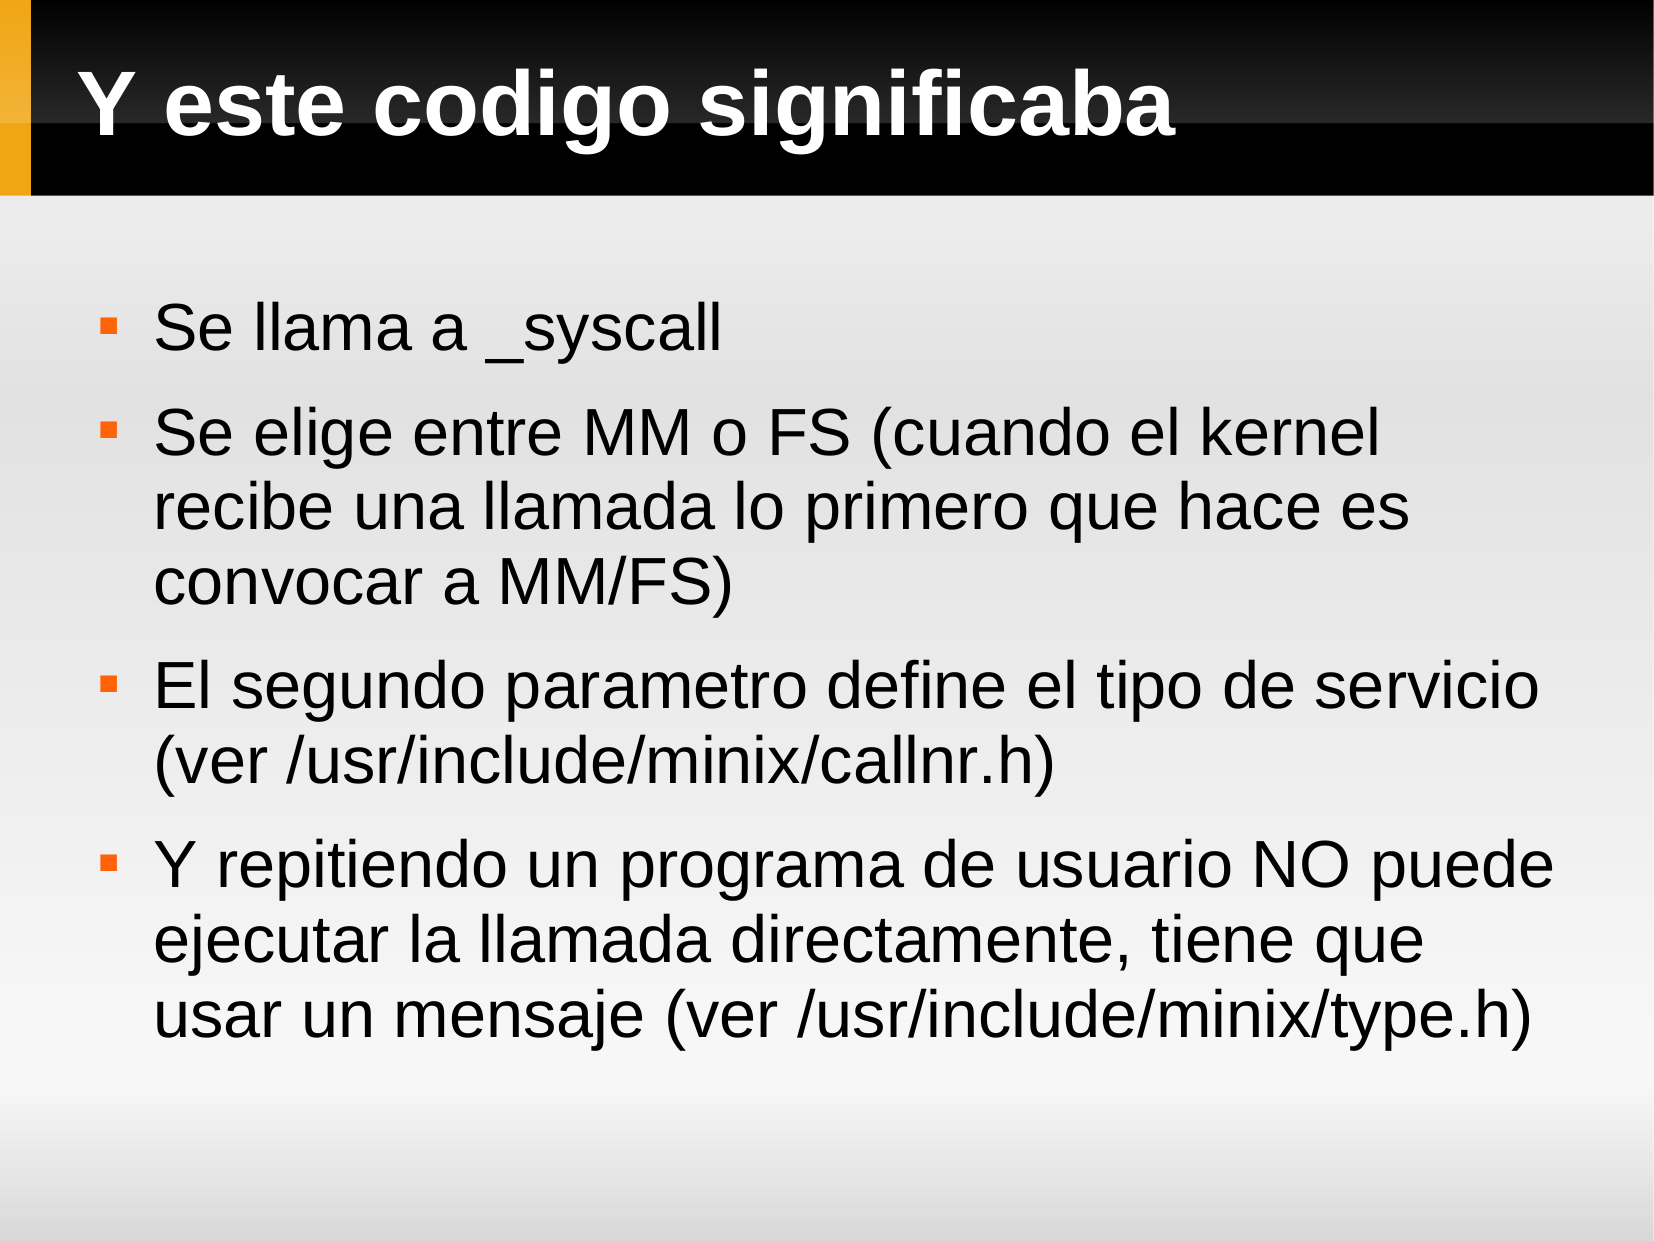

# Y este codigo significaba
Se llama a _syscall
Se elige entre MM o FS (cuando el kernel recibe una llamada lo primero que hace es convocar a MM/FS)
El segundo parametro define el tipo de servicio (ver /usr/include/minix/callnr.h)
Y repitiendo un programa de usuario NO puede ejecutar la llamada directamente, tiene que usar un mensaje (ver /usr/include/minix/type.h)